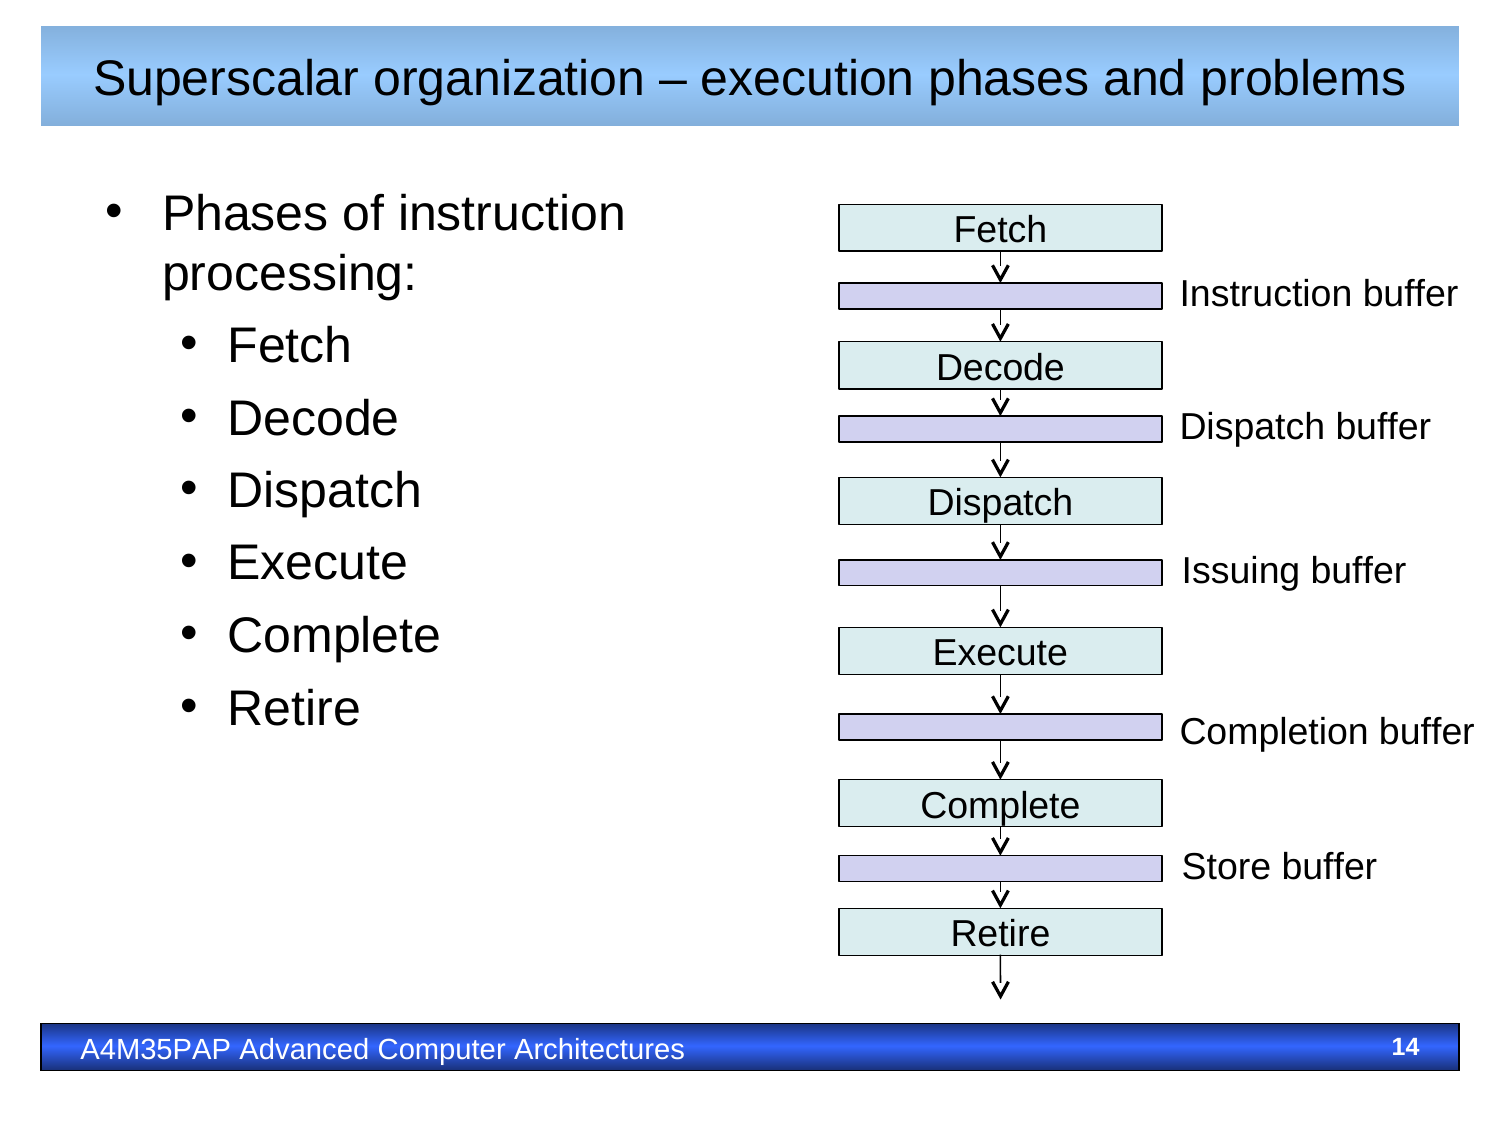

# Superscalar organization – execution phases and problems
Phases of instruction processing:
Fetch
Decode
Dispatch
Execute
Complete
Retire
Fetch
Instruction buffer
Decode
Dispatch buffer
Dispatch
Issuing buffer
Execute
Completion buffer
Complete
Store buffer
Retire
14